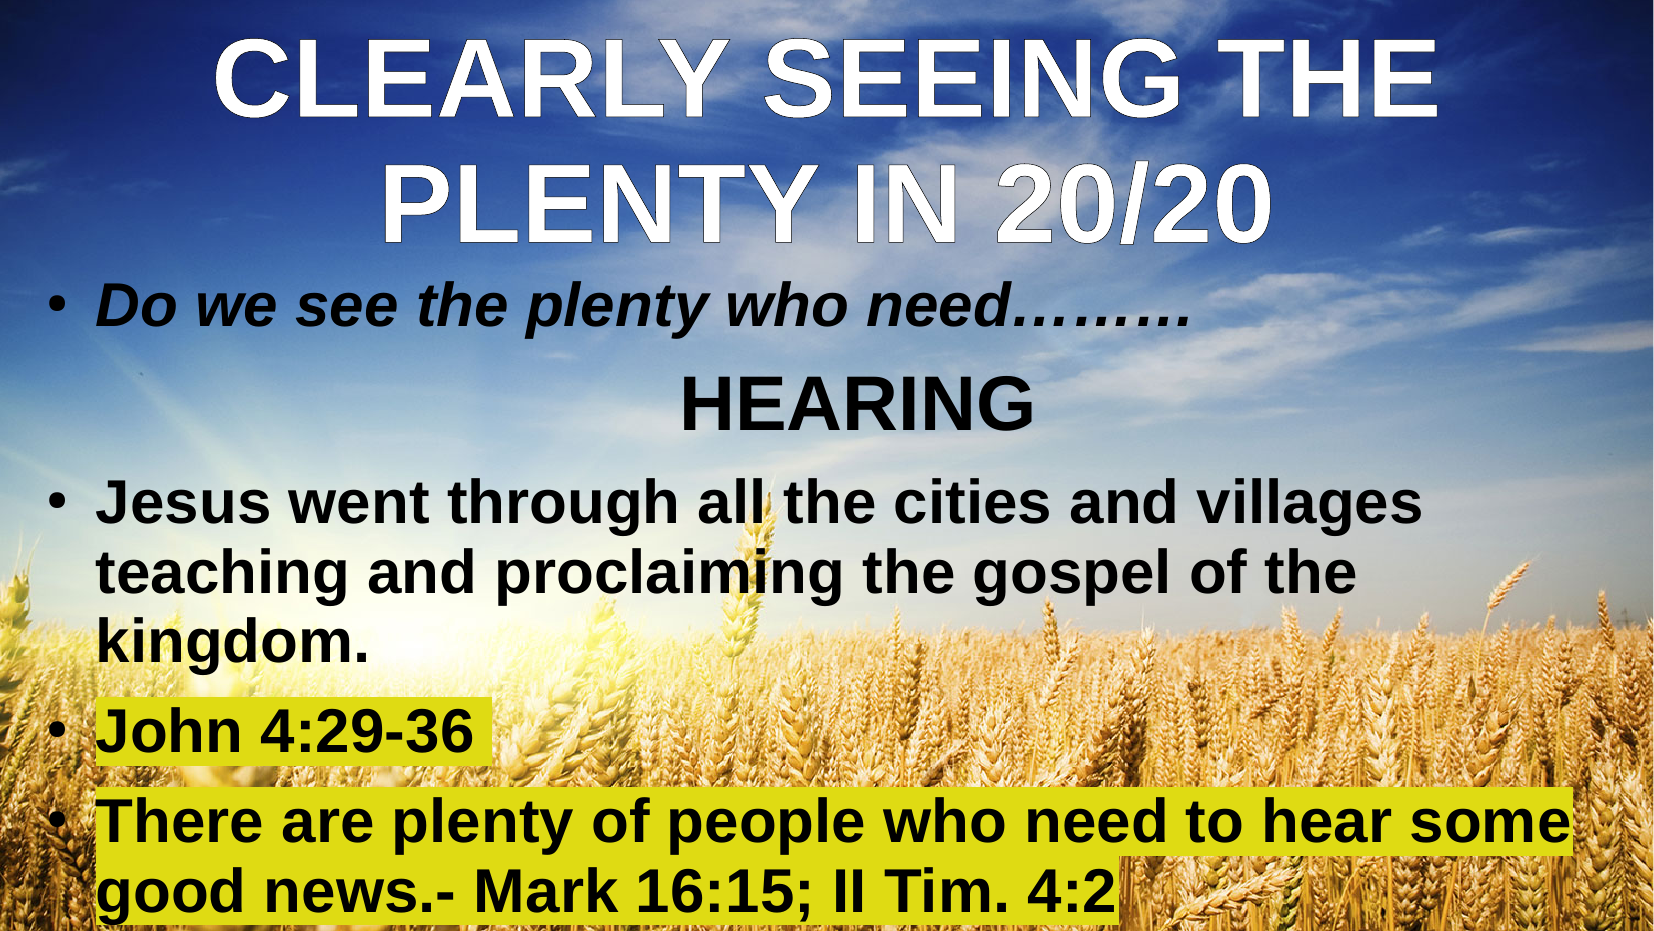

# CLEARLY SEEING THE PLENTY IN 20/20
Do we see the plenty who need………
HEARING
Jesus went through all the cities and villages teaching and proclaiming the gospel of the kingdom.
John 4:29-36
There are plenty of people who need to hear some good news.- Mark 16:15; II Tim. 4:2